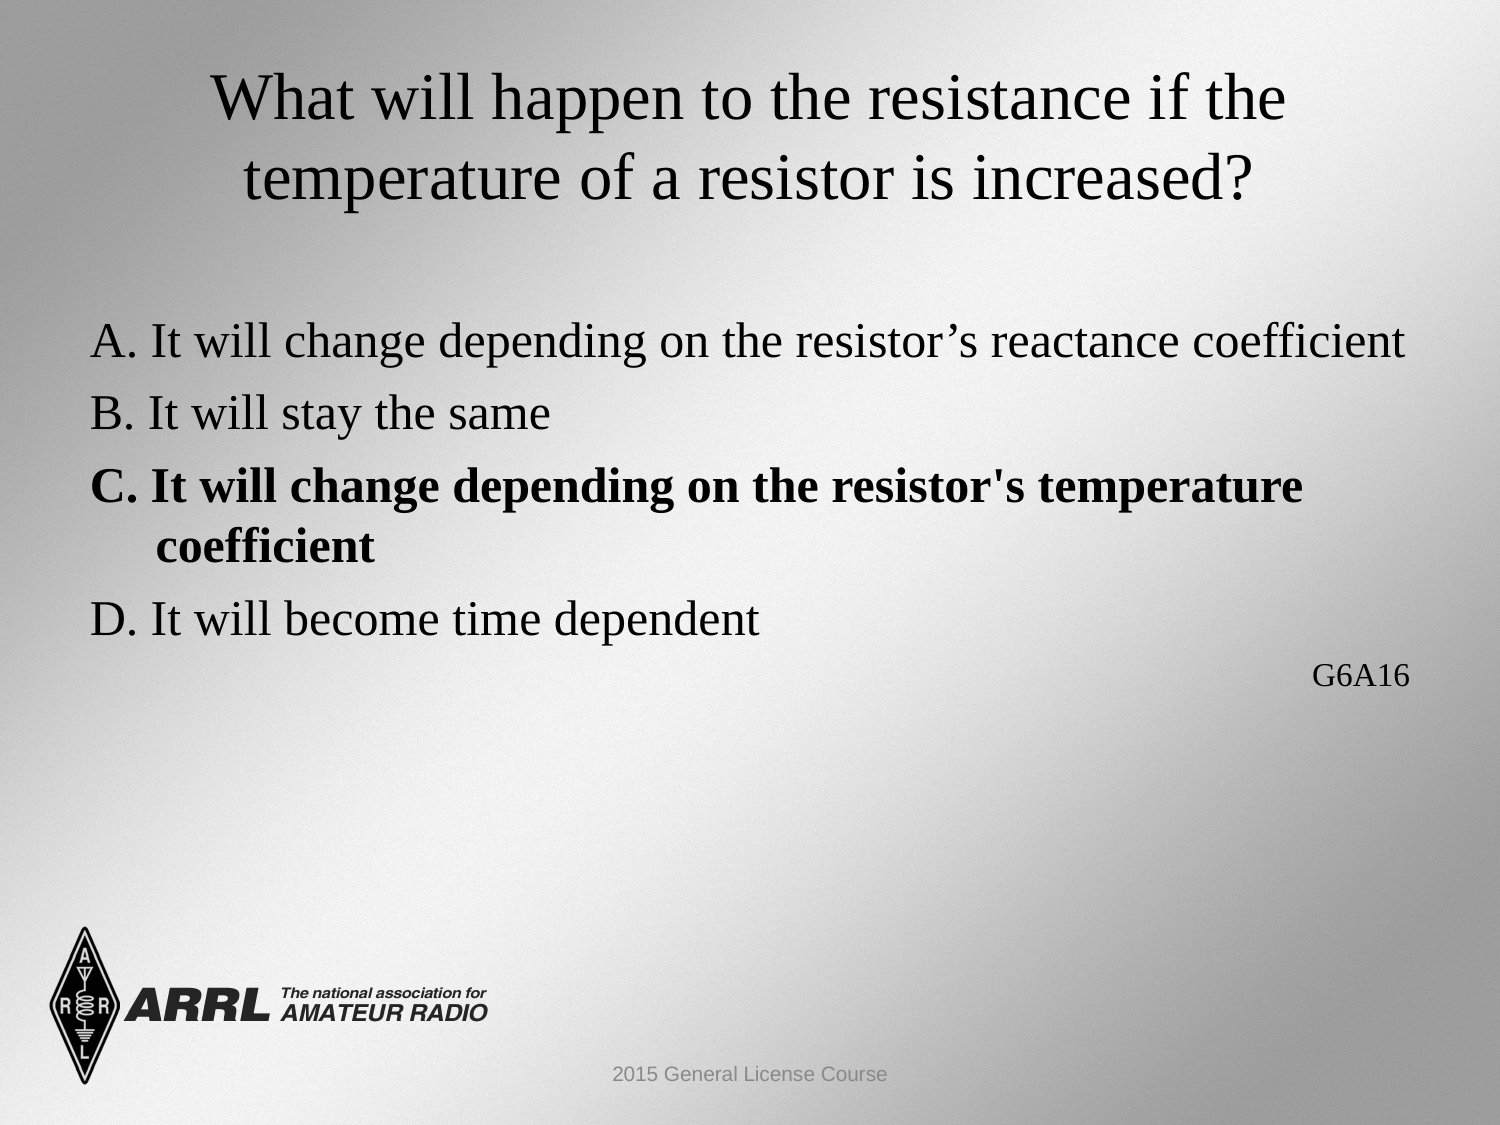

# What will happen to the resistance if the temperature of a resistor is increased?
A. It will change depending on the resistor’s reactance coefficient
B. It will stay the same
C. It will change depending on the resistor's temperature coefficient
D. It will become time dependent
 G6A16
2015 General License Course